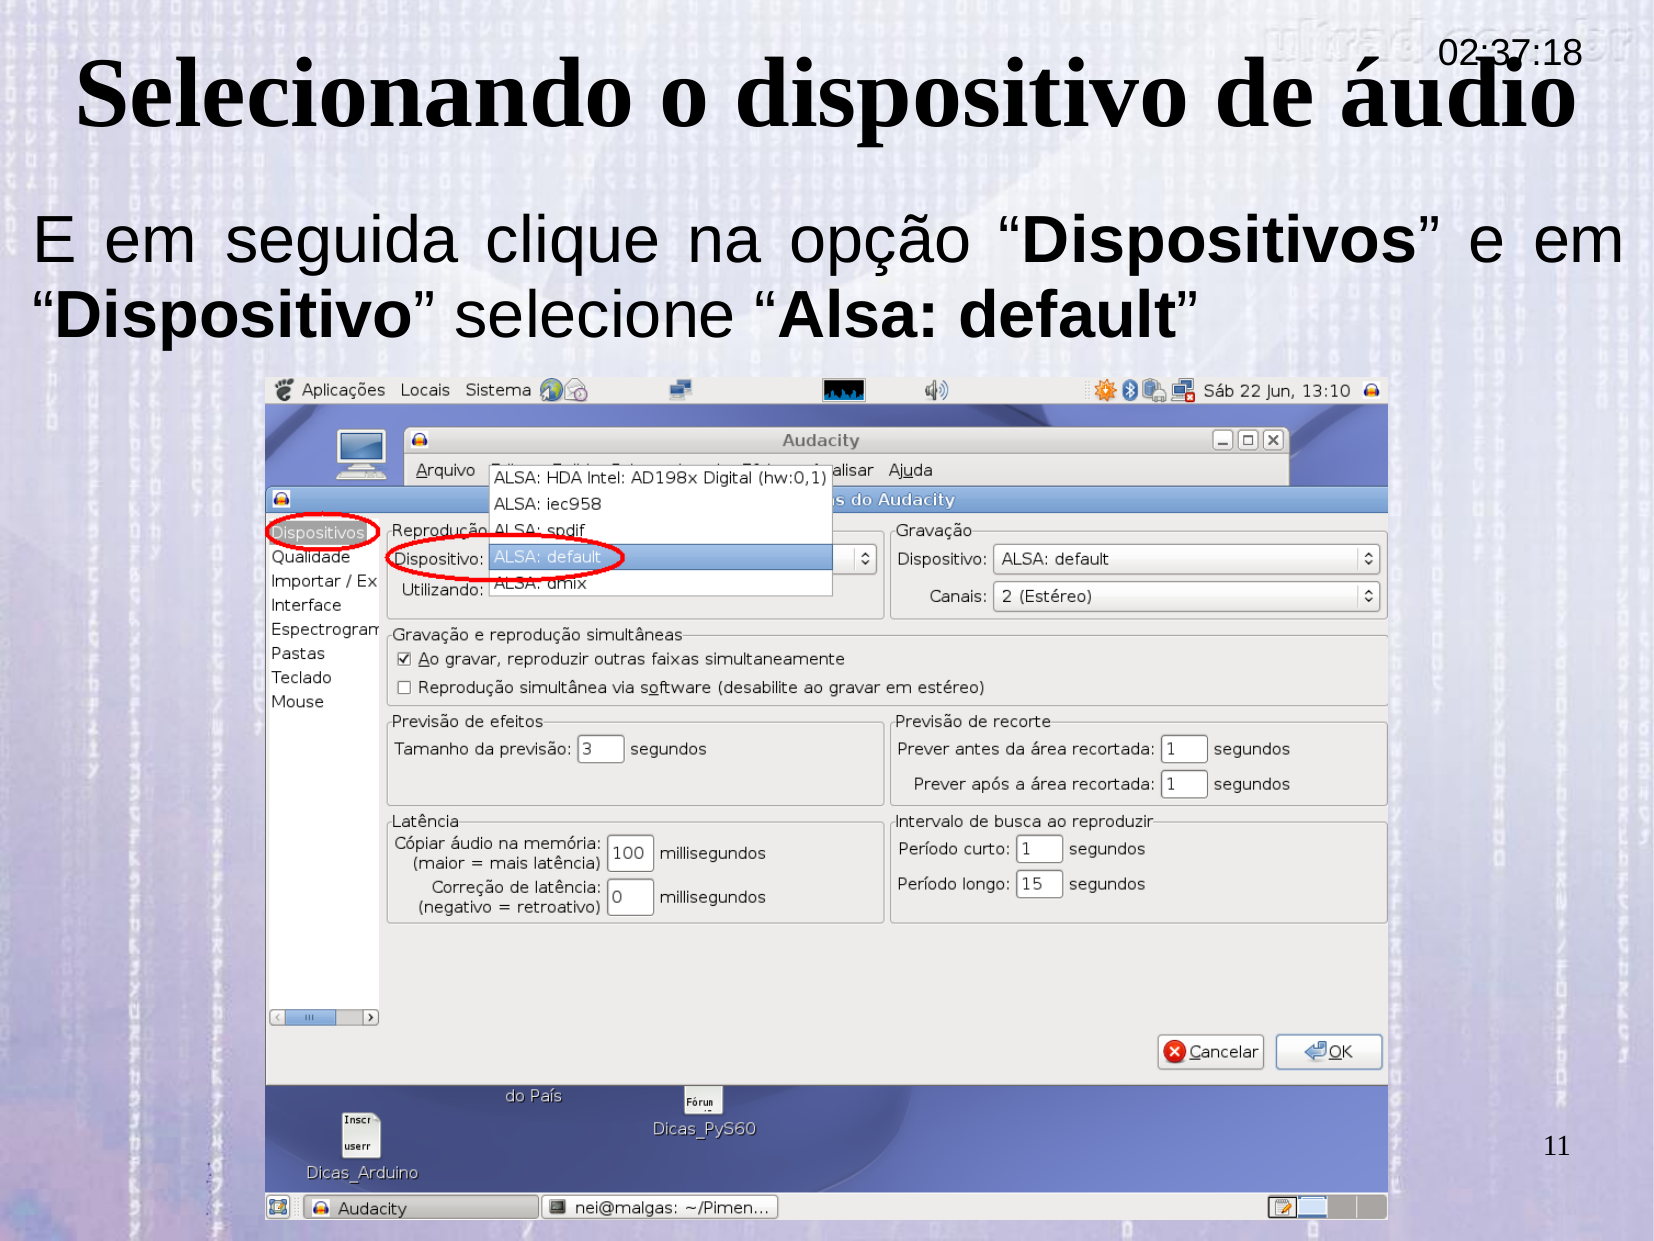

02:22:19
Selecionando o dispositivo de áudio
E em seguida clique na opção “Dispositivos” e em “Dispositivo” selecione “Alsa: default”
11